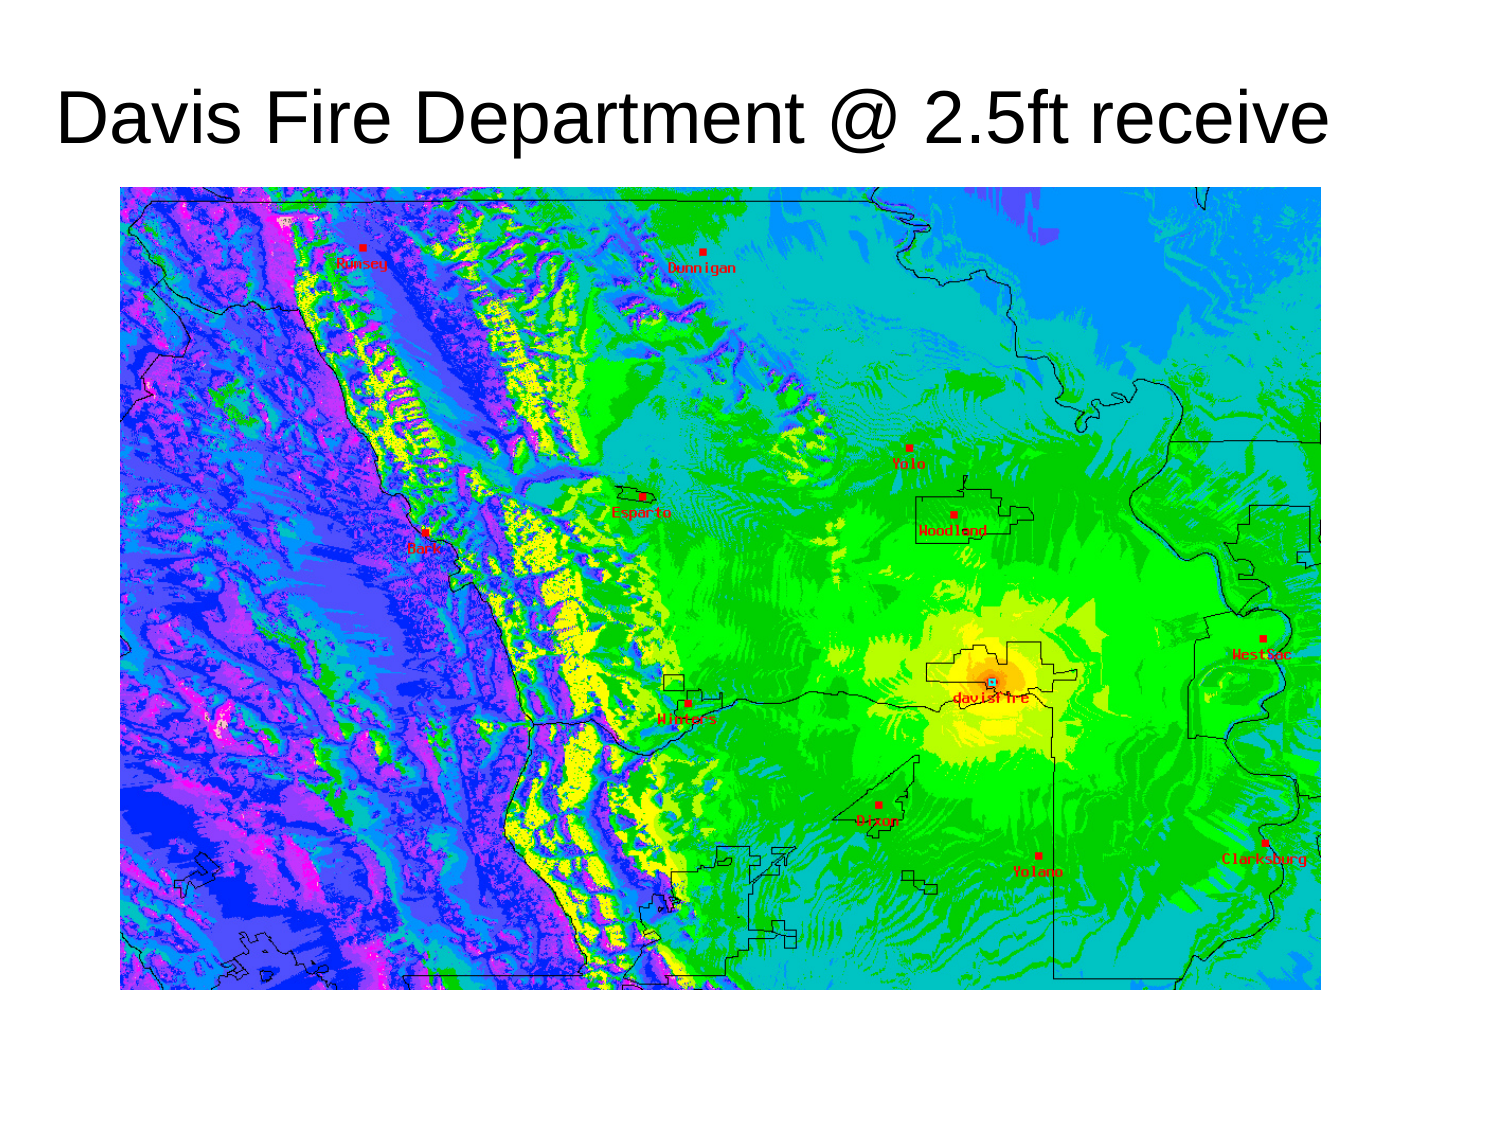

# Davis Fire Department @ 2.5ft receive